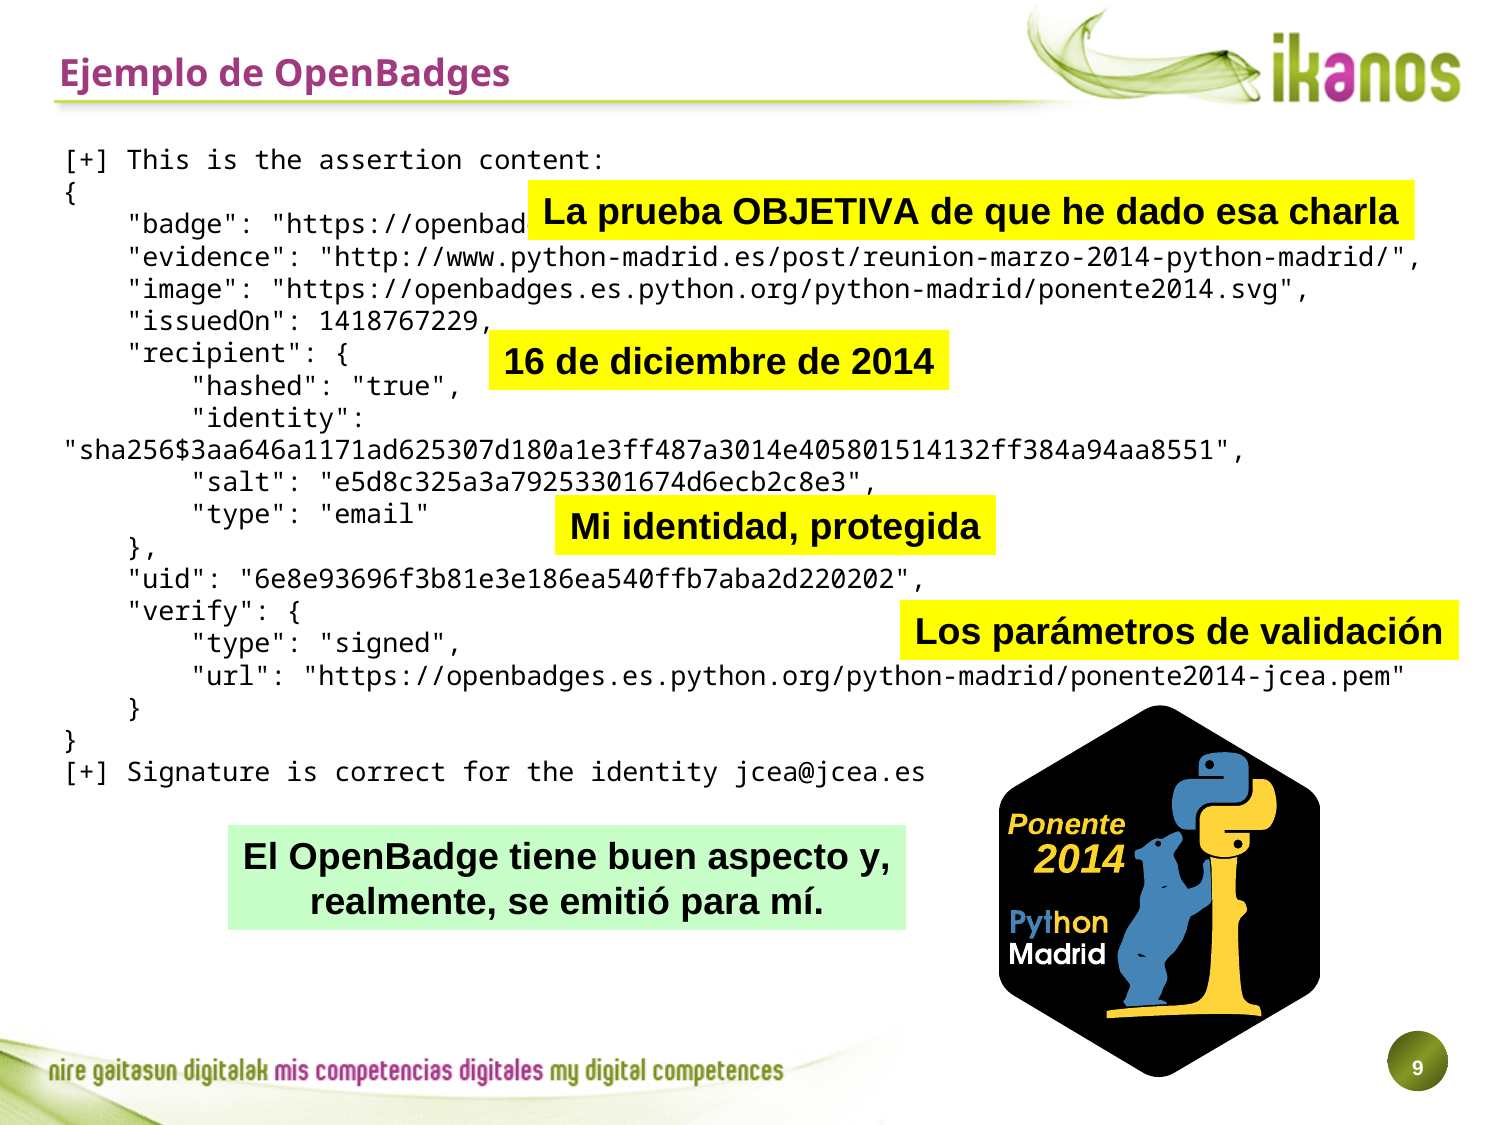

Ejemplo de OpenBadges
[+] This is the assertion content:
{
 "badge": "https://openbadges.es.python.org/python-madrid/ponente2014.json",
 "evidence": "http://www.python-madrid.es/post/reunion-marzo-2014-python-madrid/",
 "image": "https://openbadges.es.python.org/python-madrid/ponente2014.svg",
 "issuedOn": 1418767229,
 "recipient": {
 "hashed": "true",
 "identity": "sha256$3aa646a1171ad625307d180a1e3ff487a3014e405801514132ff384a94aa8551",
 "salt": "e5d8c325a3a79253301674d6ecb2c8e3",
 "type": "email"
 },
 "uid": "6e8e93696f3b81e3e186ea540ffb7aba2d220202",
 "verify": {
 "type": "signed",
 "url": "https://openbadges.es.python.org/python-madrid/ponente2014-jcea.pem"
 }
}
[+] Signature is correct for the identity jcea@jcea.es
La prueba OBJETIVA de que he dado esa charla
16 de diciembre de 2014
Mi identidad, protegida
Los parámetros de validación
El OpenBadge tiene buen aspecto y,
realmente, se emitió para mí.